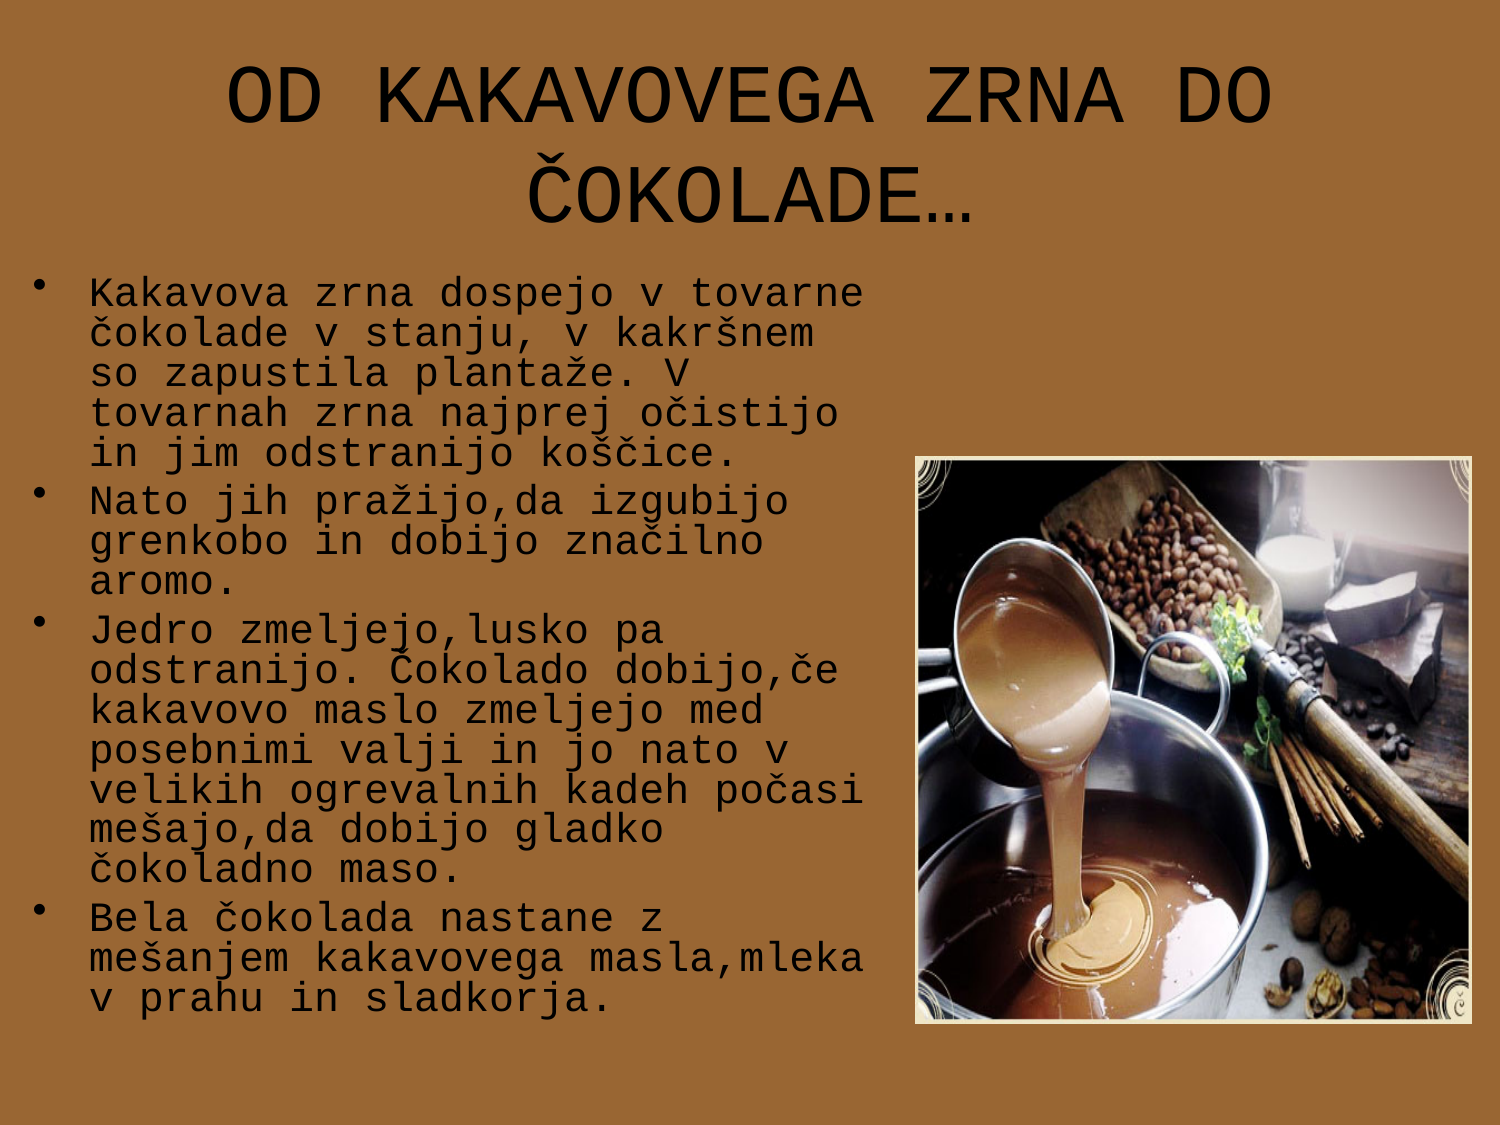

# OD KAKAVOVEGA ZRNA DO ČOKOLADE…
Kakavova zrna dospejo v tovarne čokolade v stanju, v kakršnem so zapustila plantaže. V tovarnah zrna najprej očistijo in jim odstranijo koščice.
Nato jih pražijo,da izgubijo grenkobo in dobijo značilno aromo.
Jedro zmeljejo,lusko pa odstranijo. Čokolado dobijo,če kakavovo maslo zmeljejo med posebnimi valji in jo nato v velikih ogrevalnih kadeh počasi mešajo,da dobijo gladko čokoladno maso.
Bela čokolada nastane z mešanjem kakavovega masla,mleka v prahu in sladkorja.